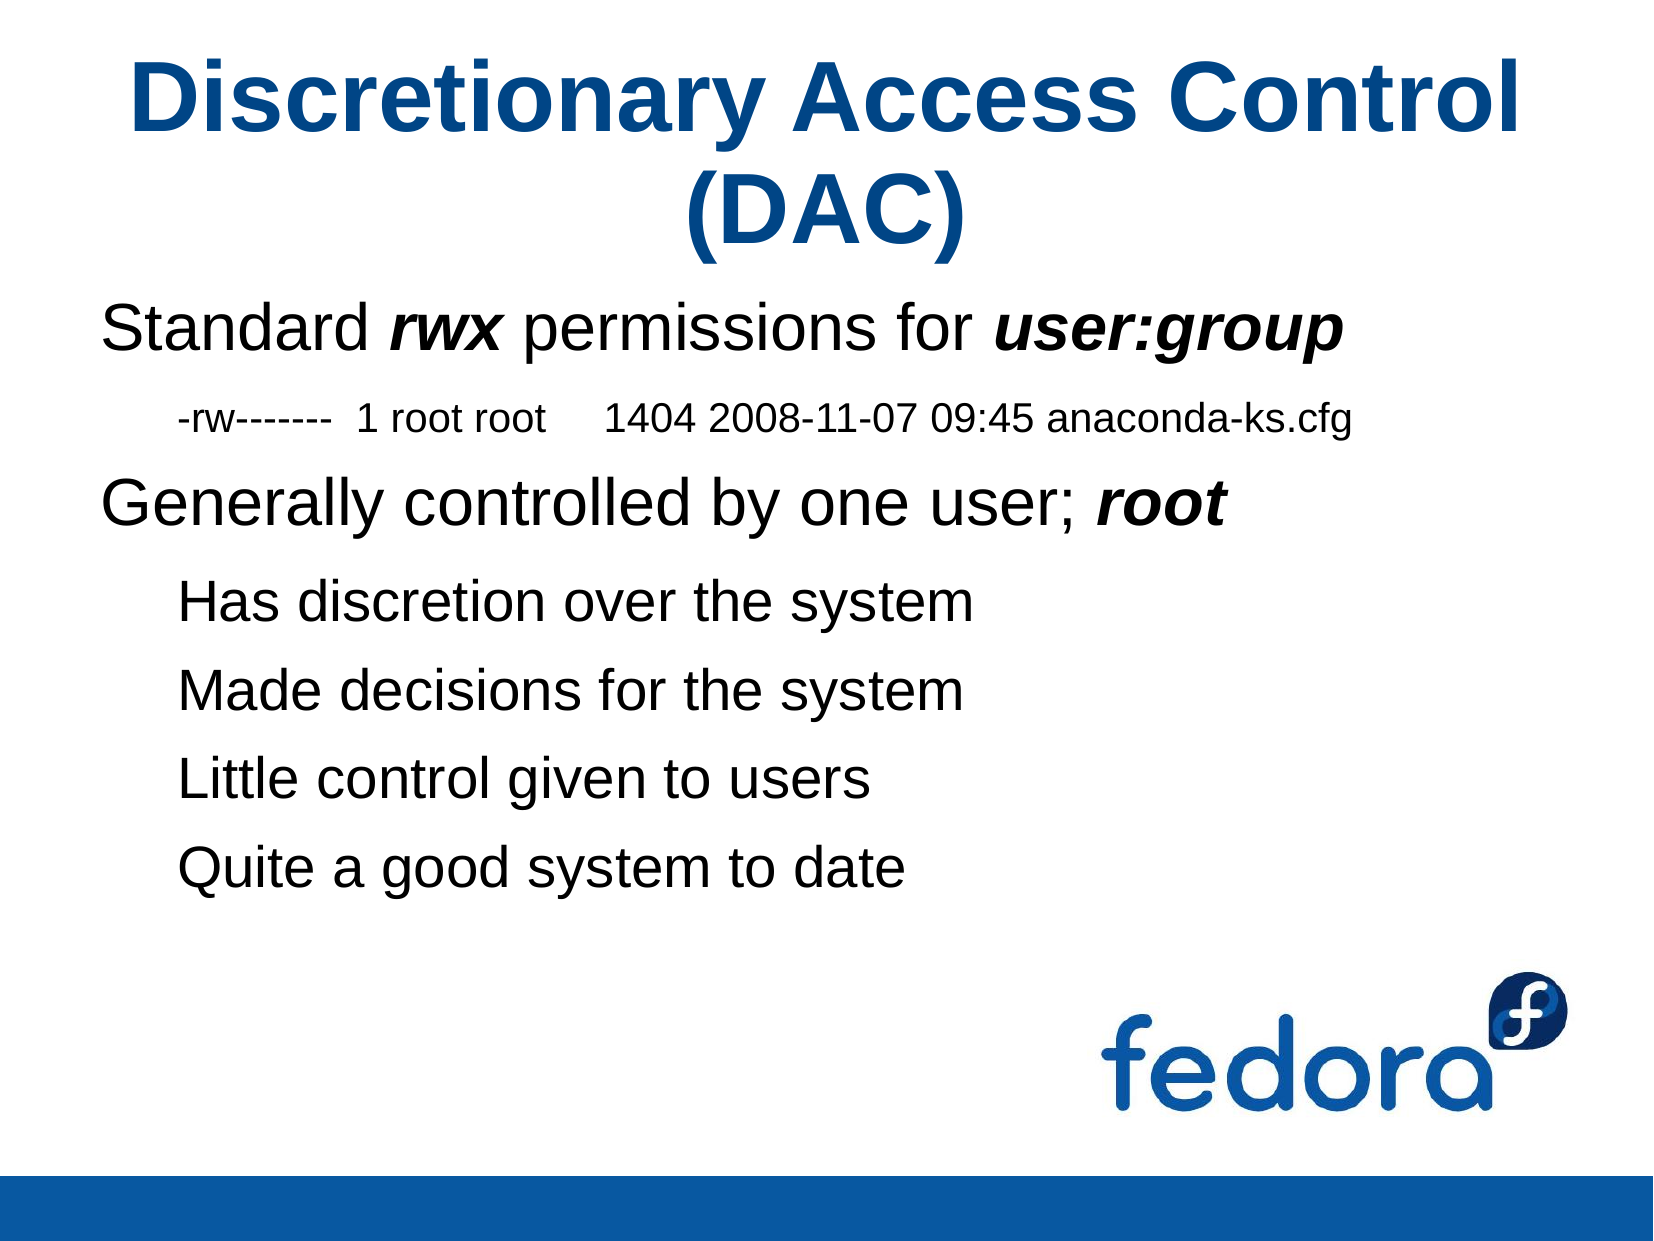

# Discretionary Access Control (DAC)
Standard rwx permissions for user:group
-rw------- 1 root root 1404 2008-11-07 09:45 anaconda-ks.cfg
Generally controlled by one user; root
Has discretion over the system
Made decisions for the system
Little control given to users
Quite a good system to date